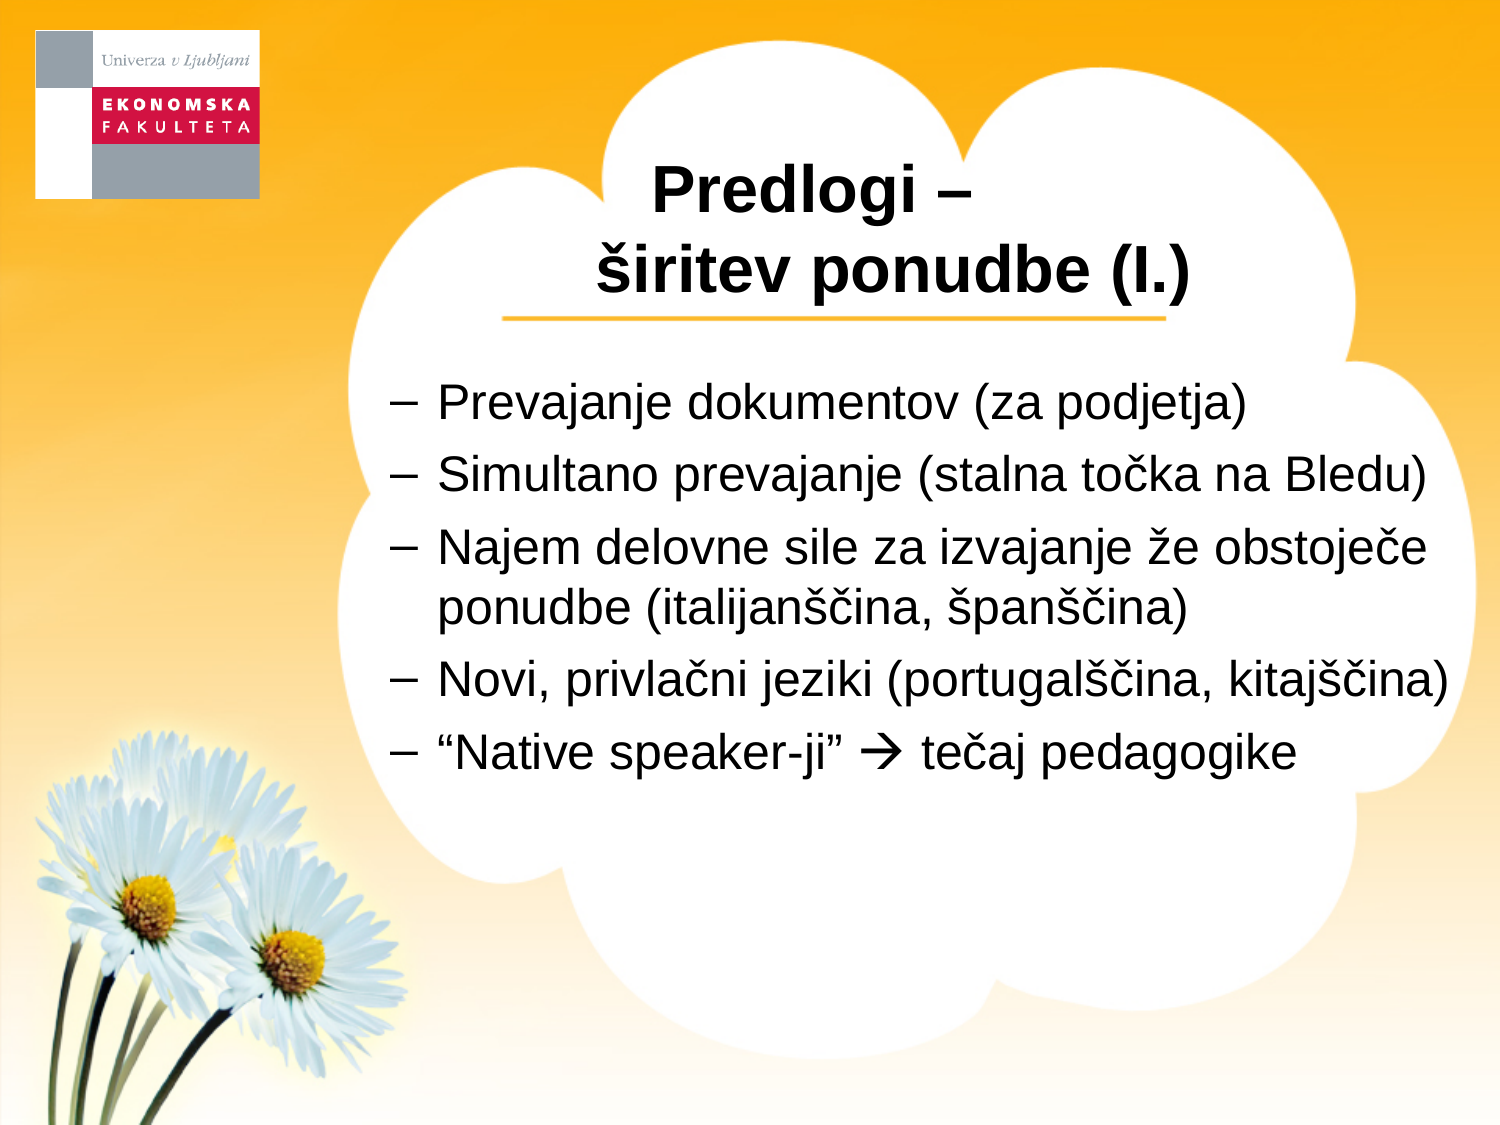

#
	 Predlogi –
	širitev ponudbe (I.)
Prevajanje dokumentov (za podjetja)
Simultano prevajanje (stalna točka na Bledu)
Najem delovne sile za izvajanje že obstoječe ponudbe (italijanščina, španščina)
Novi, privlačni jeziki (portugalščina, kitajščina)
“Native speaker-ji”  tečaj pedagogike